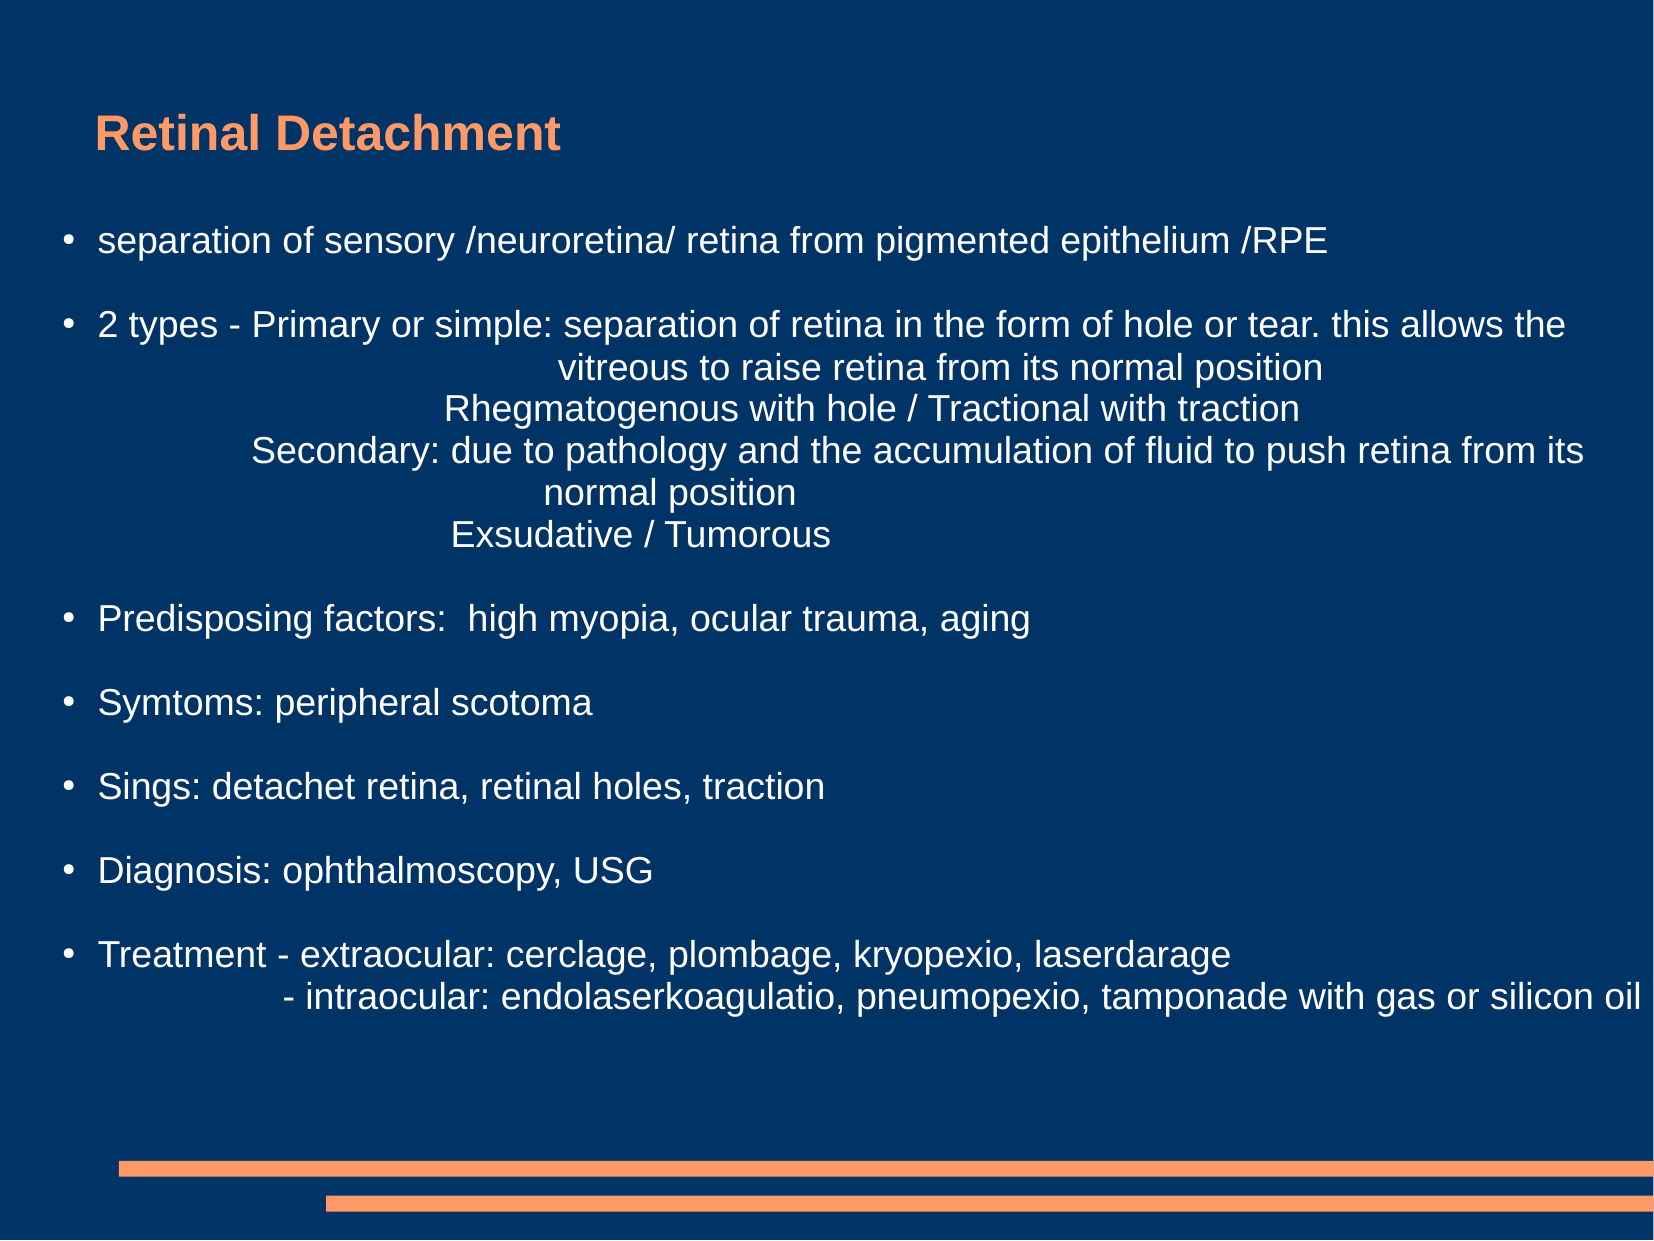

# Retinal Detachment
separation of sensory /neuroretina/ retina from pigmented epithelium /RPE
2 types - Primary or simple: separation of retina in the form of hole or tear. this allows the vitreous to raise retina from its normal position
 Rhegmatogenous with hole / Tractional with traction
 Secondary: due to pathology and the accumulation of fluid to push retina from its normal position
 Exsudative / Tumorous
Predisposing factors: high myopia, ocular trauma, aging
Symtoms: peripheral scotoma
Sings: detachet retina, retinal holes, traction
Diagnosis: ophthalmoscopy, USG
Treatment - extraocular: cerclage, plombage, kryopexio, laserdarage
 - intraocular: endolaserkoagulatio, pneumopexio, tamponade with gas or silicon oil